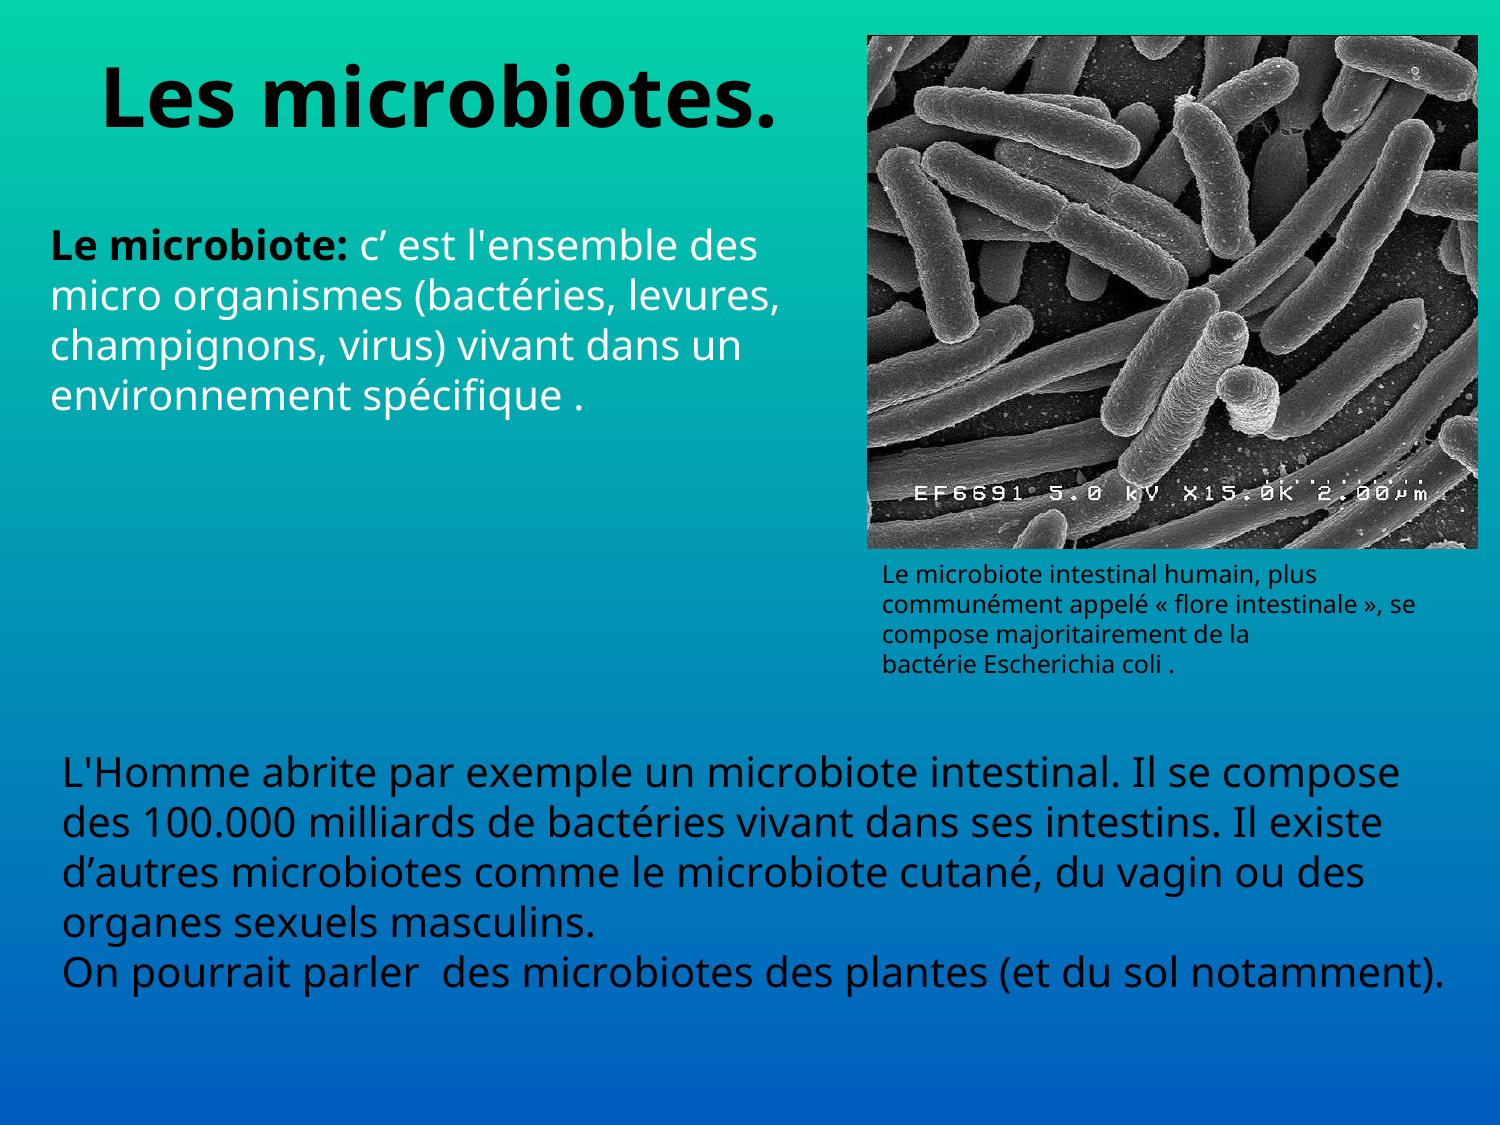

# Les microbiotes.
Le microbiote: c’ est l'ensemble des micro organismes (bactéries, levures, champignons, virus) vivant dans un environnement spécifique .
Le microbiote intestinal humain, plus communément appelé « flore intestinale », se compose majoritairement de la bactérie Escherichia coli .
L'Homme abrite par exemple un microbiote intestinal. Il se compose des 100.000 milliards de bactéries vivant dans ses intestins. Il existe d’autres microbiotes comme le microbiote cutané, du vagin ou des organes sexuels masculins.
On pourrait parler des microbiotes des plantes (et du sol notamment).